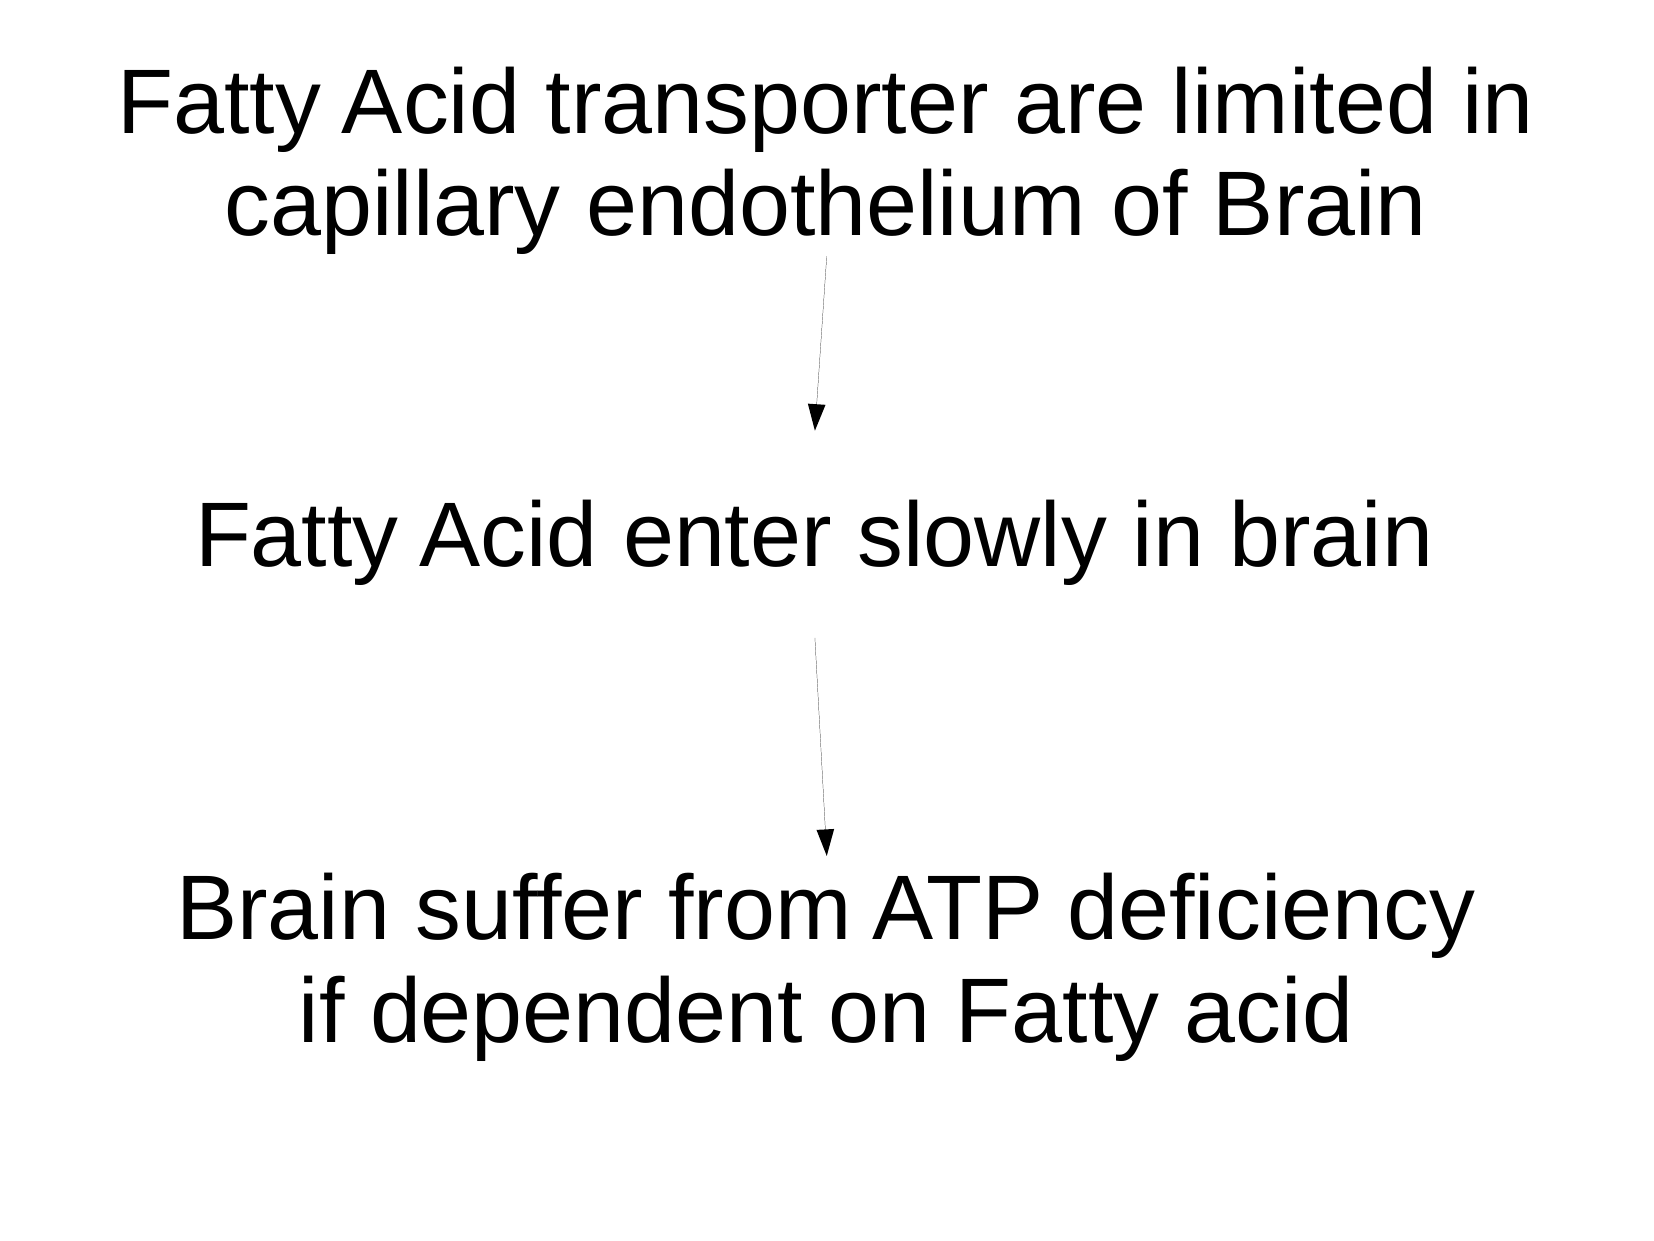

# Fatty Acid transporter are limited in capillary endothelium of Brain
Fatty Acid enter slowly in brain
Brain suffer from ATP deficiency
if dependent on Fatty acid